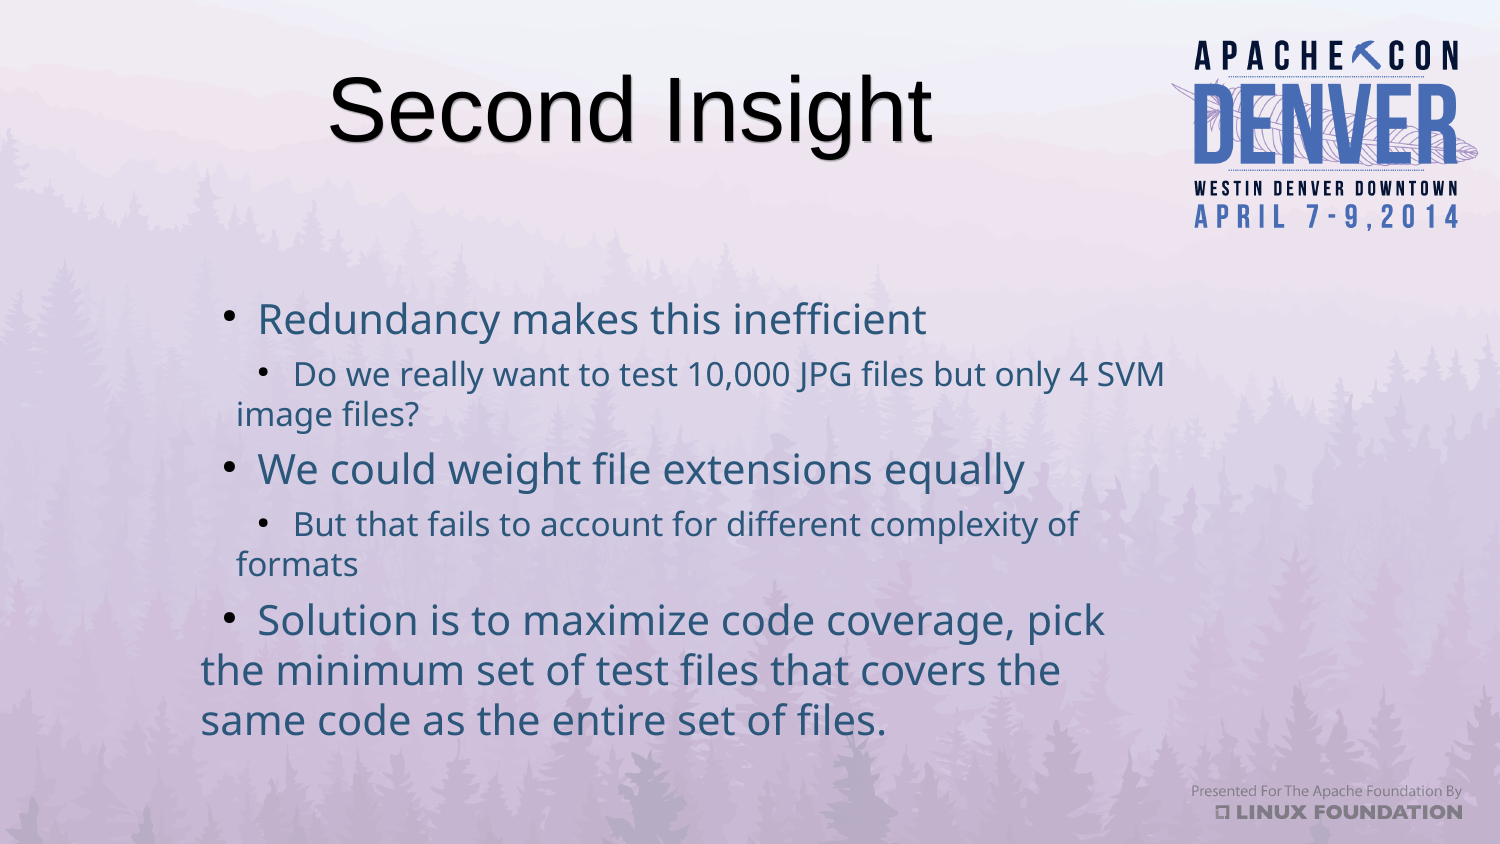

# Second Insight
Redundancy makes this inefficient
Do we really want to test 10,000 JPG files but only 4 SVM image files?
We could weight file extensions equally
But that fails to account for different complexity of formats
Solution is to maximize code coverage, pick the minimum set of test files that covers the same code as the entire set of files.